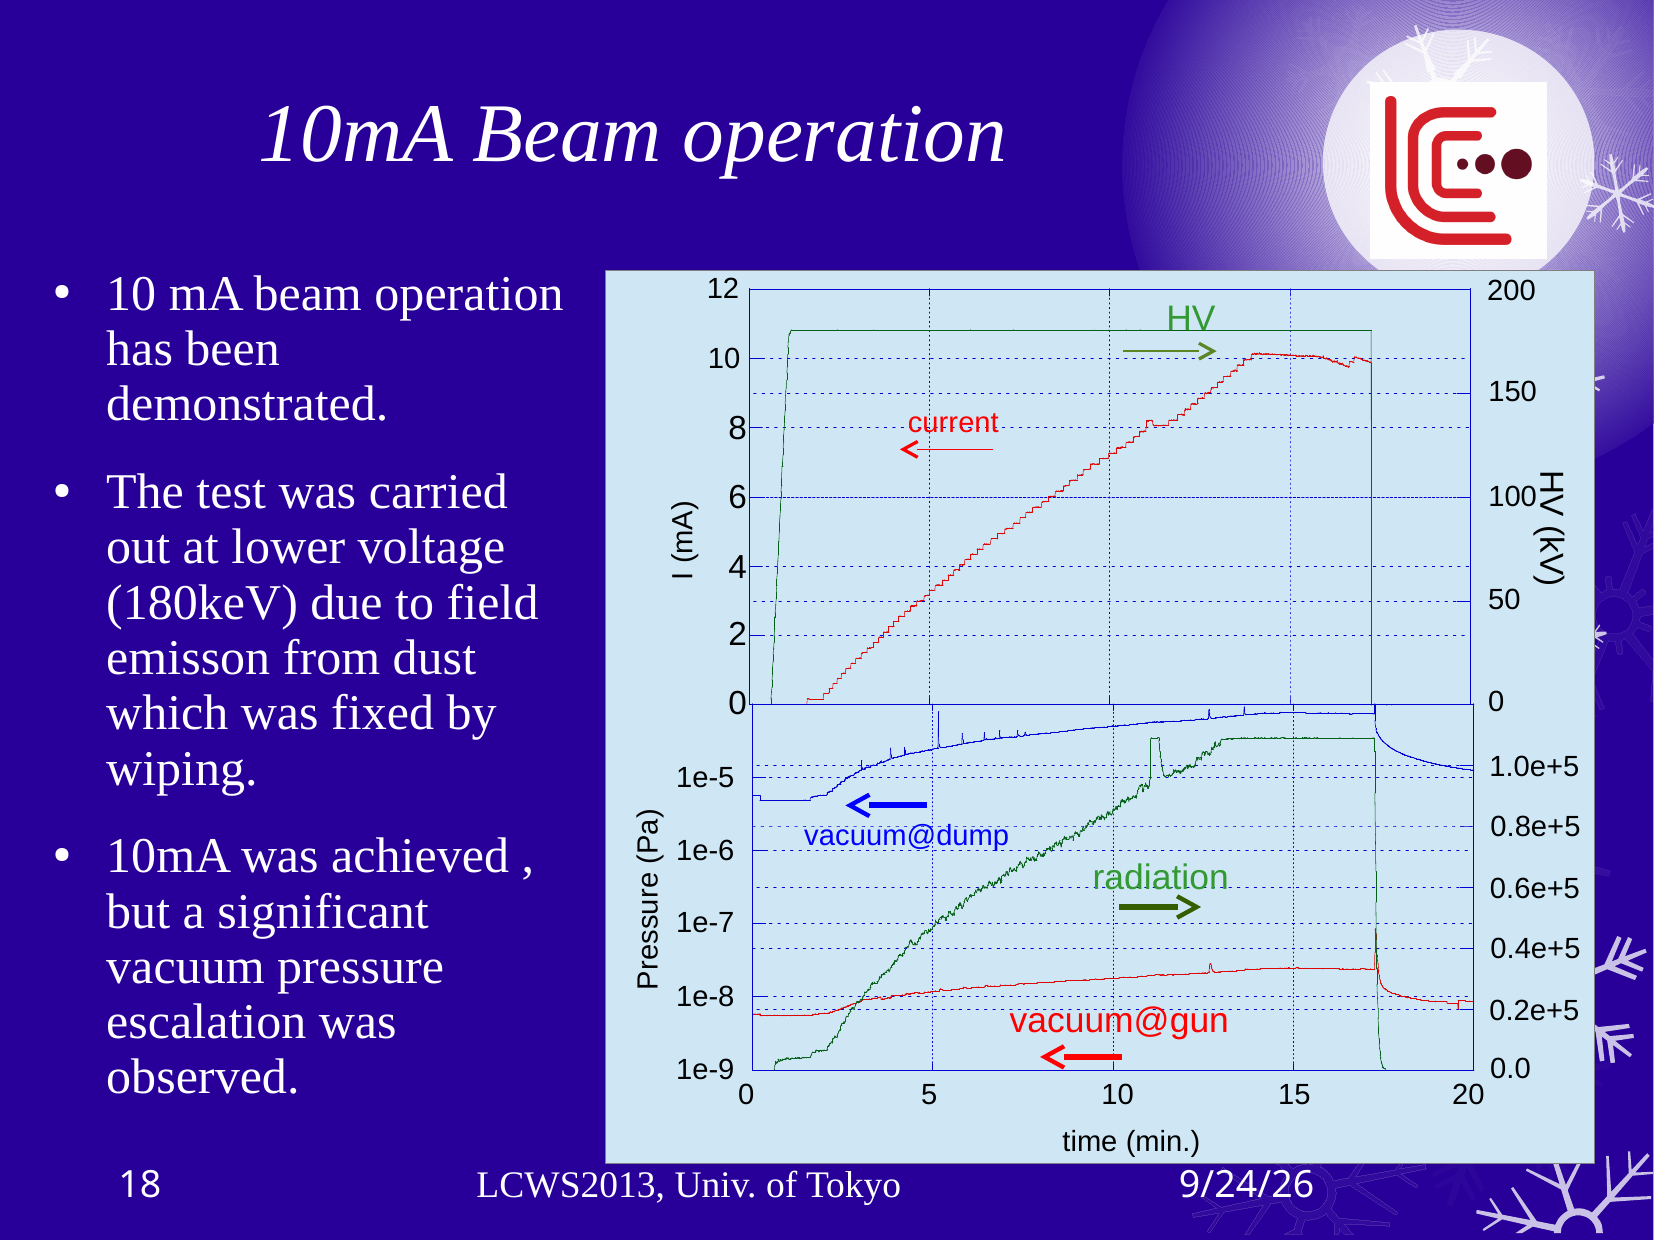

# 10mA Beam operation
12
200
HV
10
150
current
8
6
100
I (mA)
HV (kV)
4
50
2
0
0
1.0e+5
1e-5
0.8e+5
vacuum@dump
1e-6
radiation
0.6e+5
Pressure (Pa)
1e-7
0.4e+5
1e-8
0.2e+5
vacuum@gun
0.0
1e-9
5
0
10
20
15
time (min.)
10 mA beam operation has been demonstrated.
The test was carried out at lower voltage (180keV) due to field emisson from dust which was fixed by wiping.
10mA was achieved , but a significant vacuum pressure escalation was observed.
Laser power = 1.6W
QE = 1.5%
18
2010/8/11